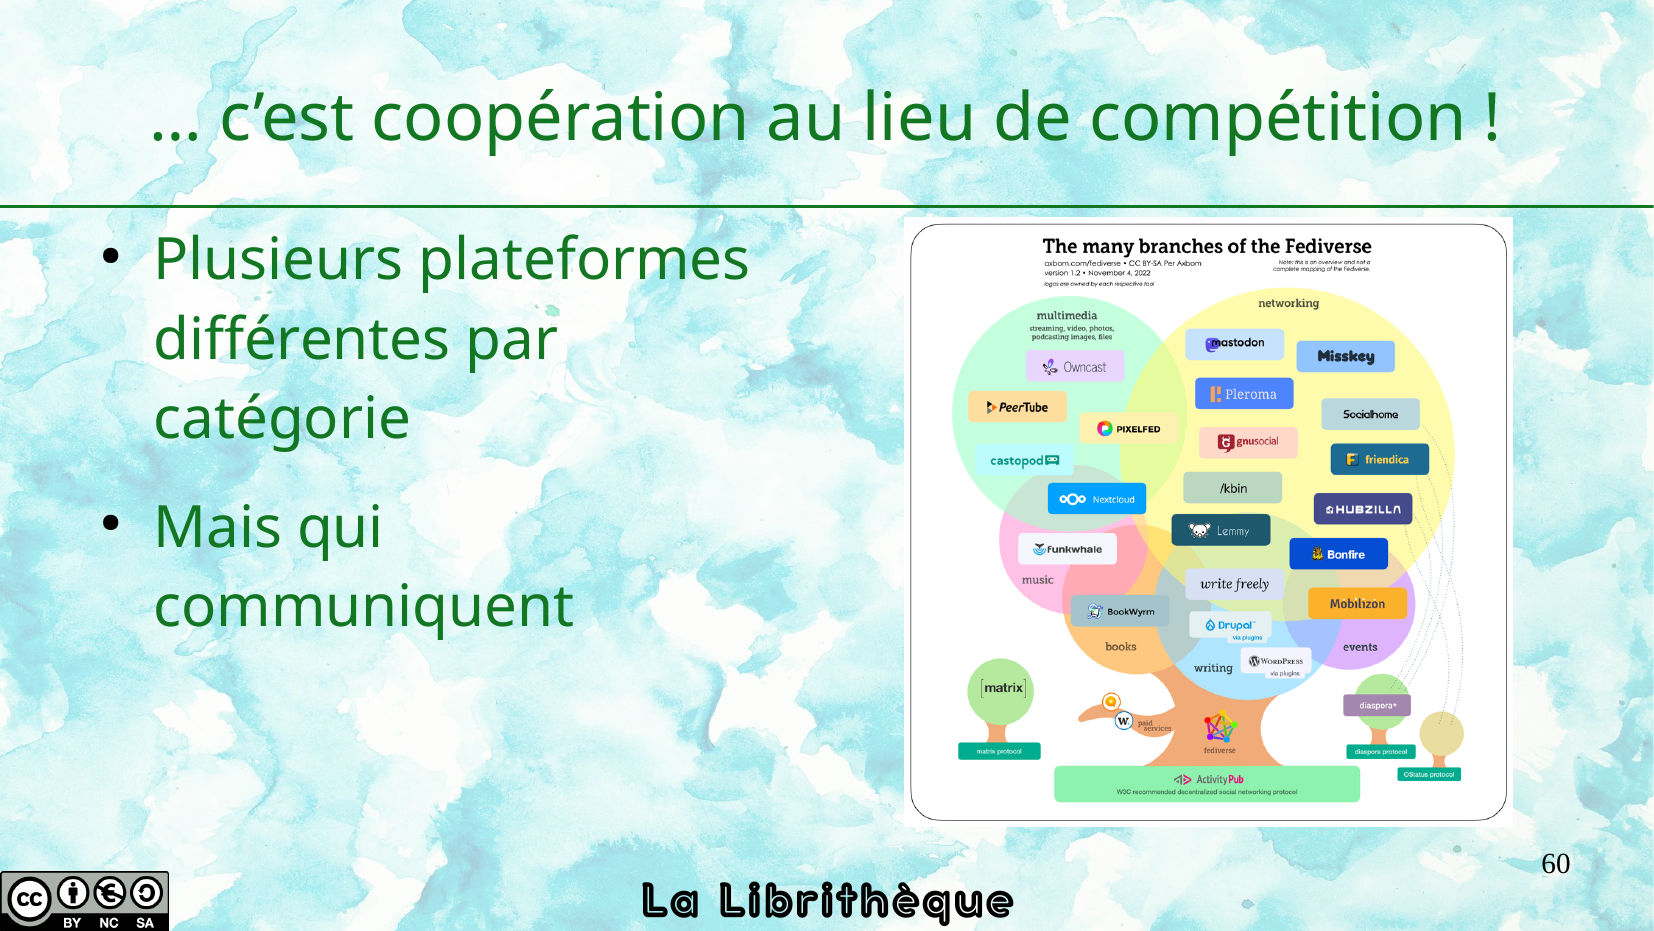

# … c’est coopération au lieu de compétition !
Plusieurs plateformes différentes par catégorie
Mais qui communiquent
60